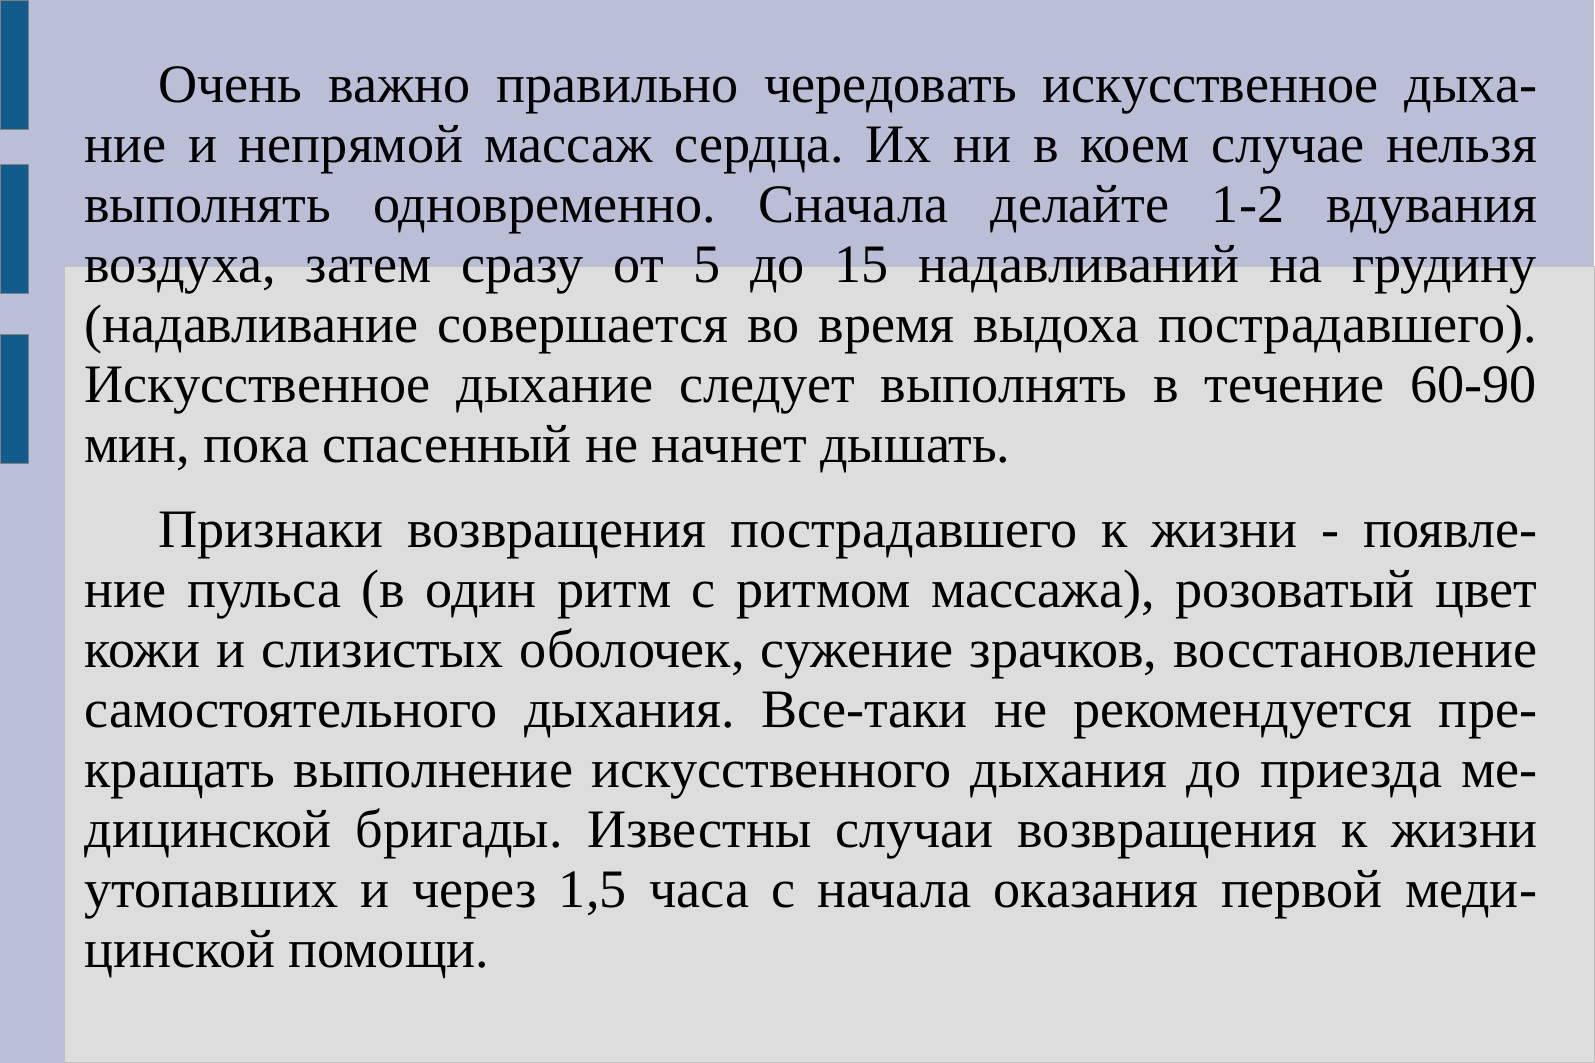

Очень важно правильно чередовать искусственное дыха-ние и непрямой массаж сердца. Их ни в коем случае нельзя выполнять одновременно. Сначала делайте 1-2 вдувания воздуха, затем сразу от 5 до 15 надавливаний на грудину (надавливание совершается во время выдоха пострадавшего). Искусственное дыхание следует выполнять в течение 60-90 мин, пока спасенный не начнет дышать.
	Признаки возвращения пострадавшего к жизни - появле-ние пульса (в один ритм с ритмом массажа), розоватый цвет кожи и слизистых оболочек, сужение зрачков, восстановление самостоятельного дыхания. Все-таки не рекомендуется пре-кращать выполнение искусственного дыхания до приезда ме-дицинской бригады. Известны случаи возвращения к жизни утопавших и через 1,5 часа с начала оказания первой меди-цинской помощи.